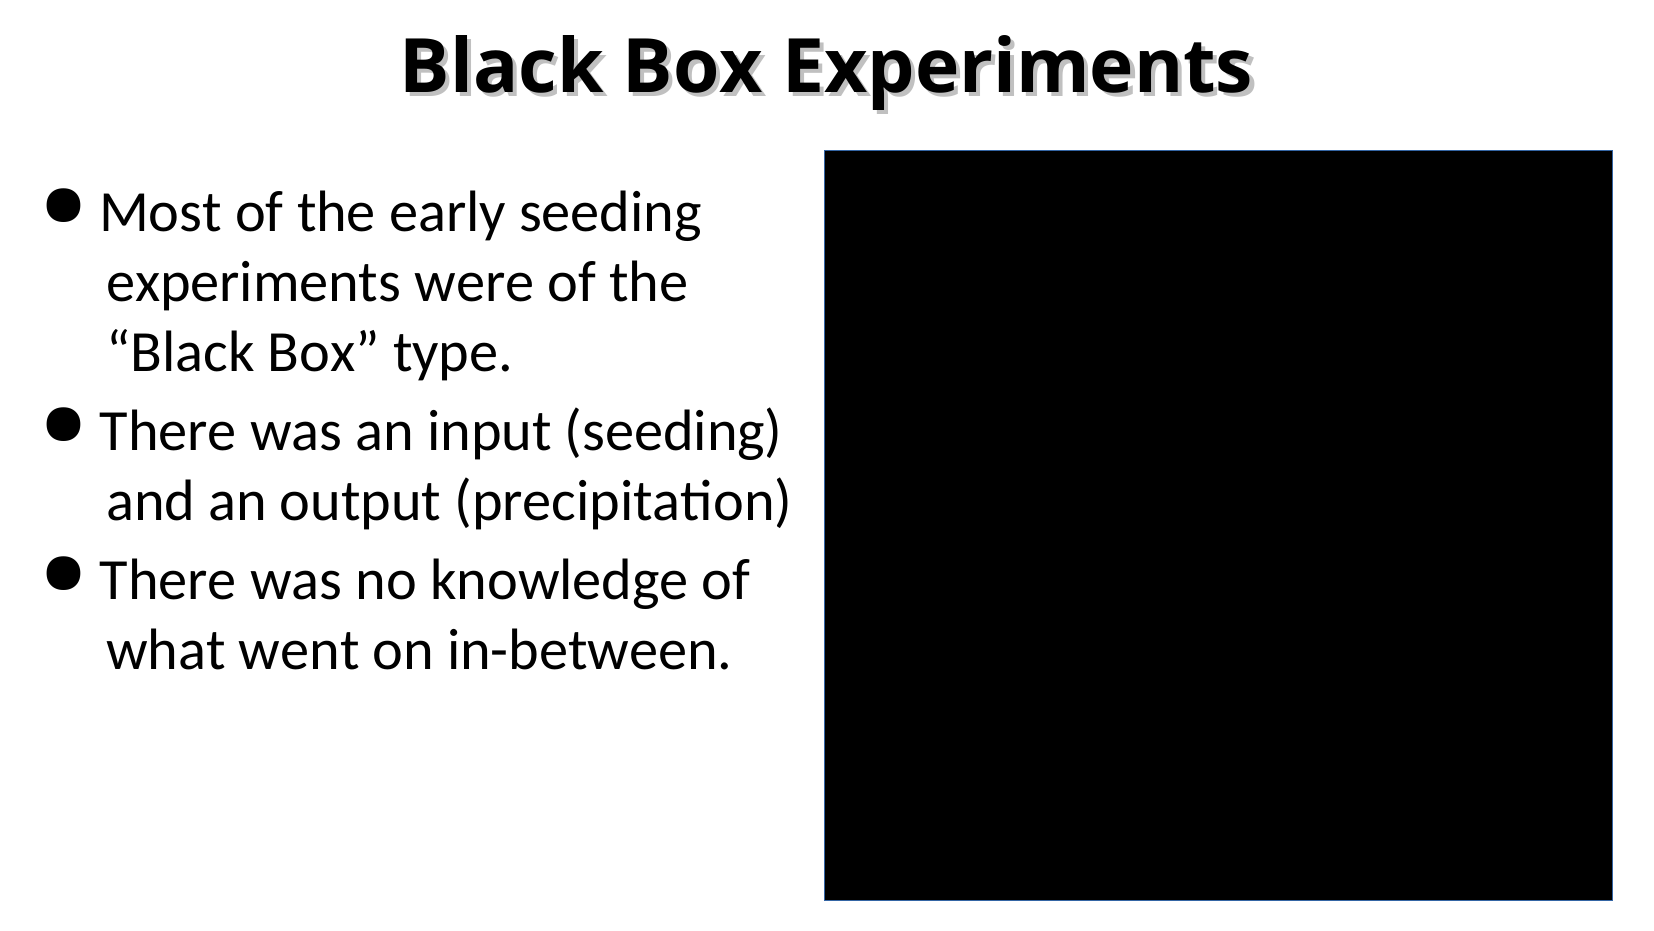

# Black Box Experiments
 Most of the early seeding experiments were of the “Black Box” type.
 There was an input (seeding) and an output (precipitation)
 There was no knowledge of what went on in-between.